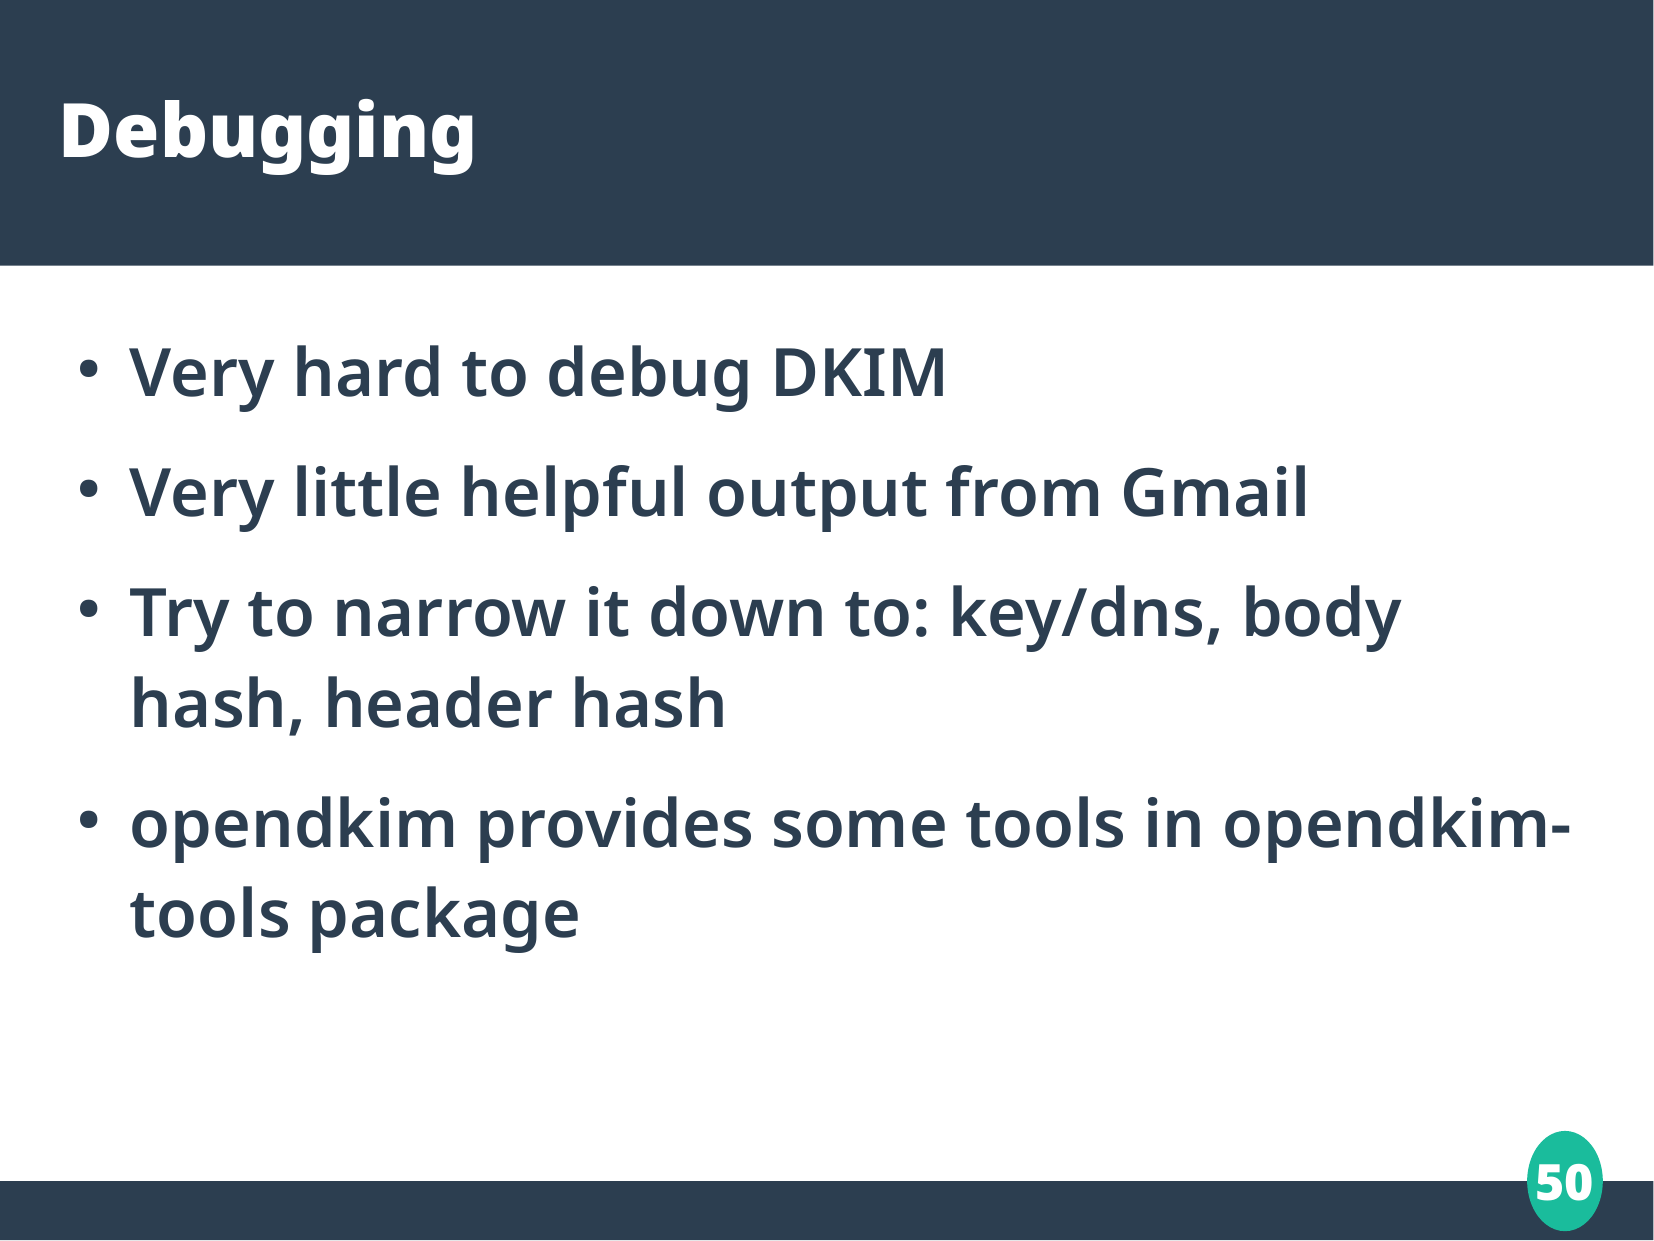

# Debugging
Very hard to debug DKIM
Very little helpful output from Gmail
Try to narrow it down to: key/dns, body hash, header hash
opendkim provides some tools in opendkim-tools package